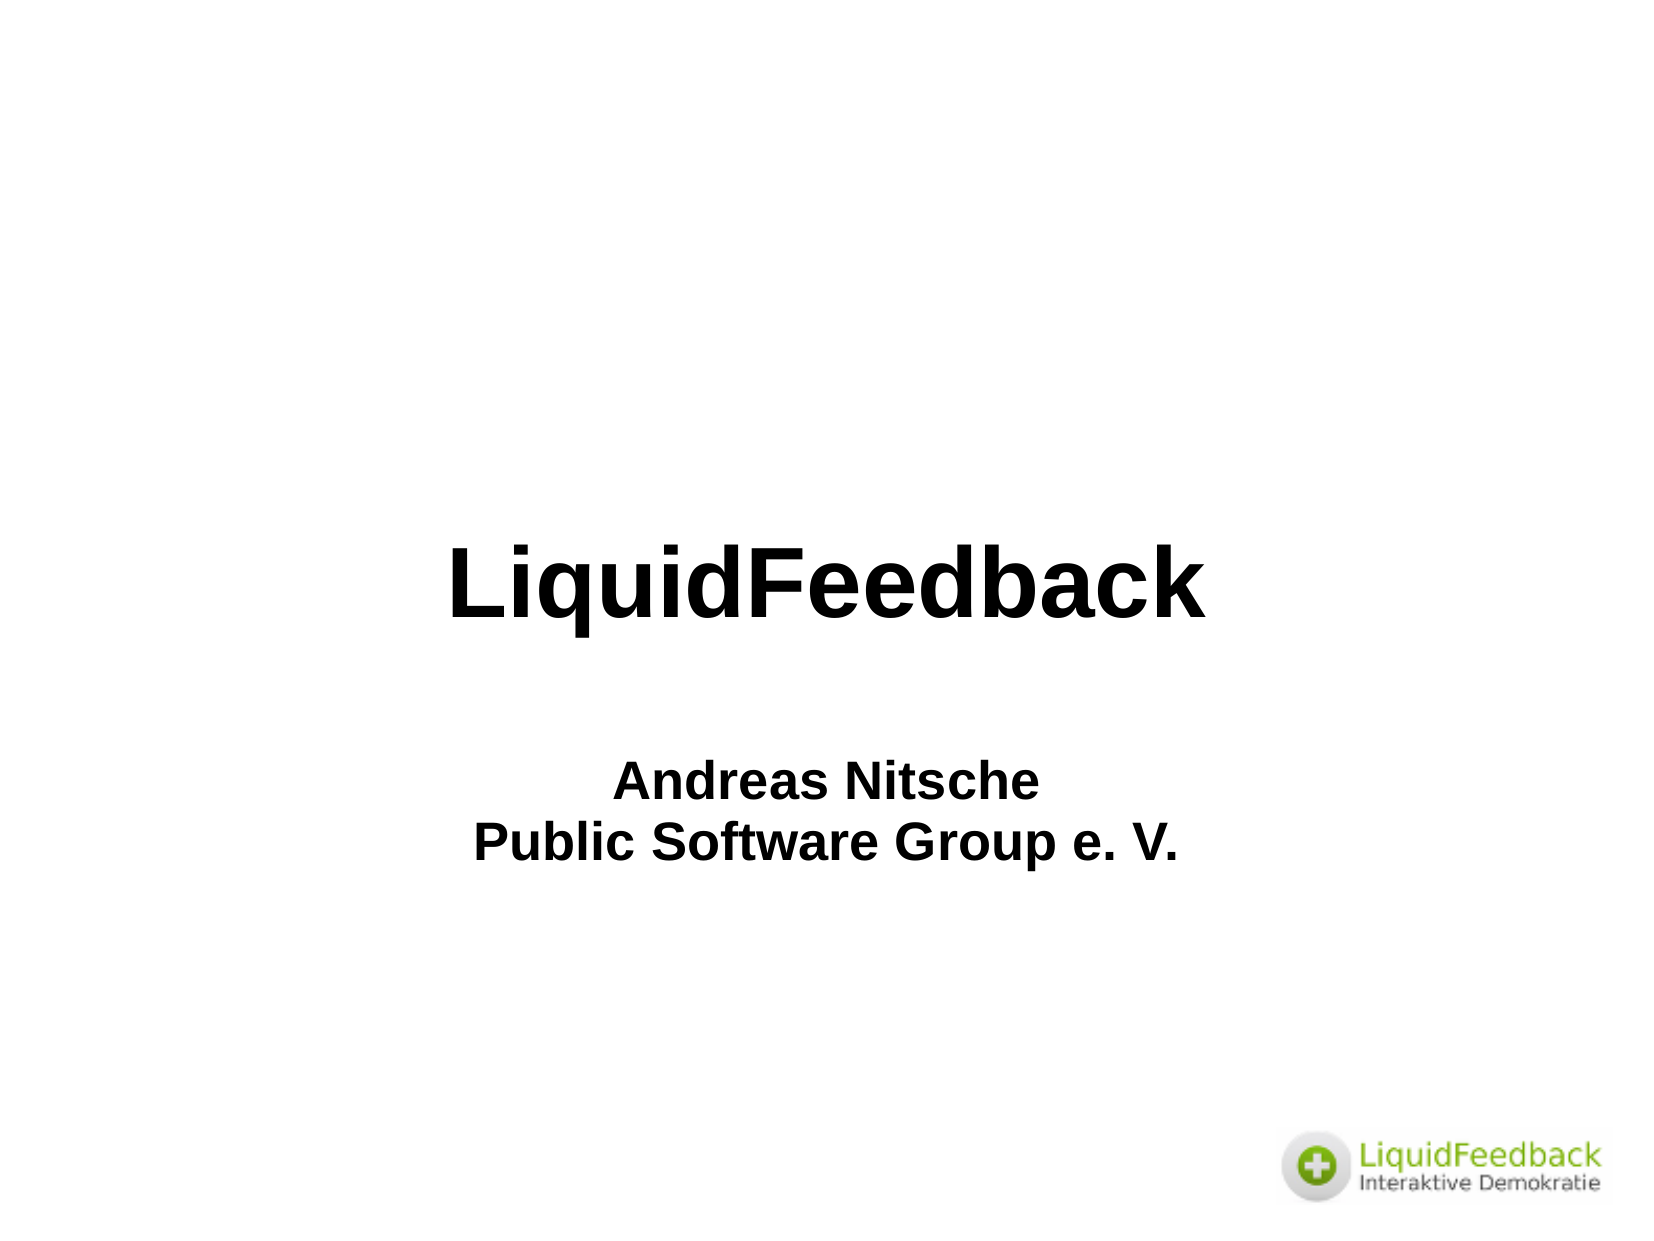

LiquidFeedback
Andreas Nitsche
Public Software Group e. V.